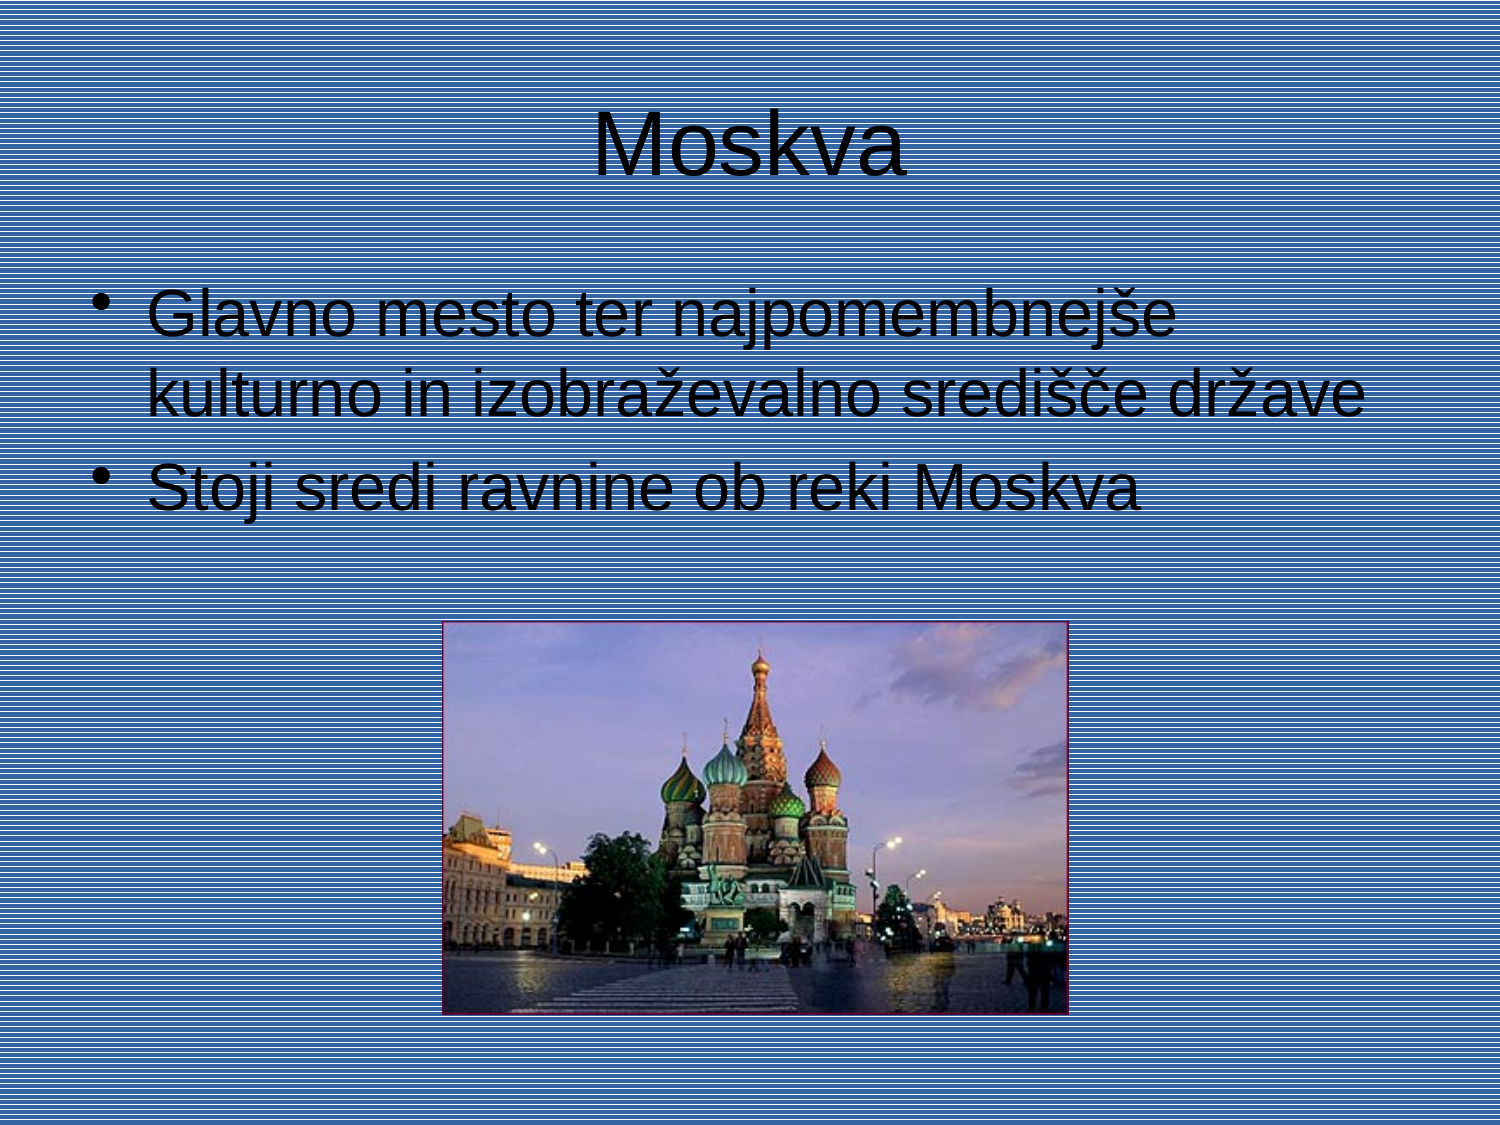

# Moskva
Glavno mesto ter najpomembnejše kulturno in izobraževalno središče države
Stoji sredi ravnine ob reki Moskva